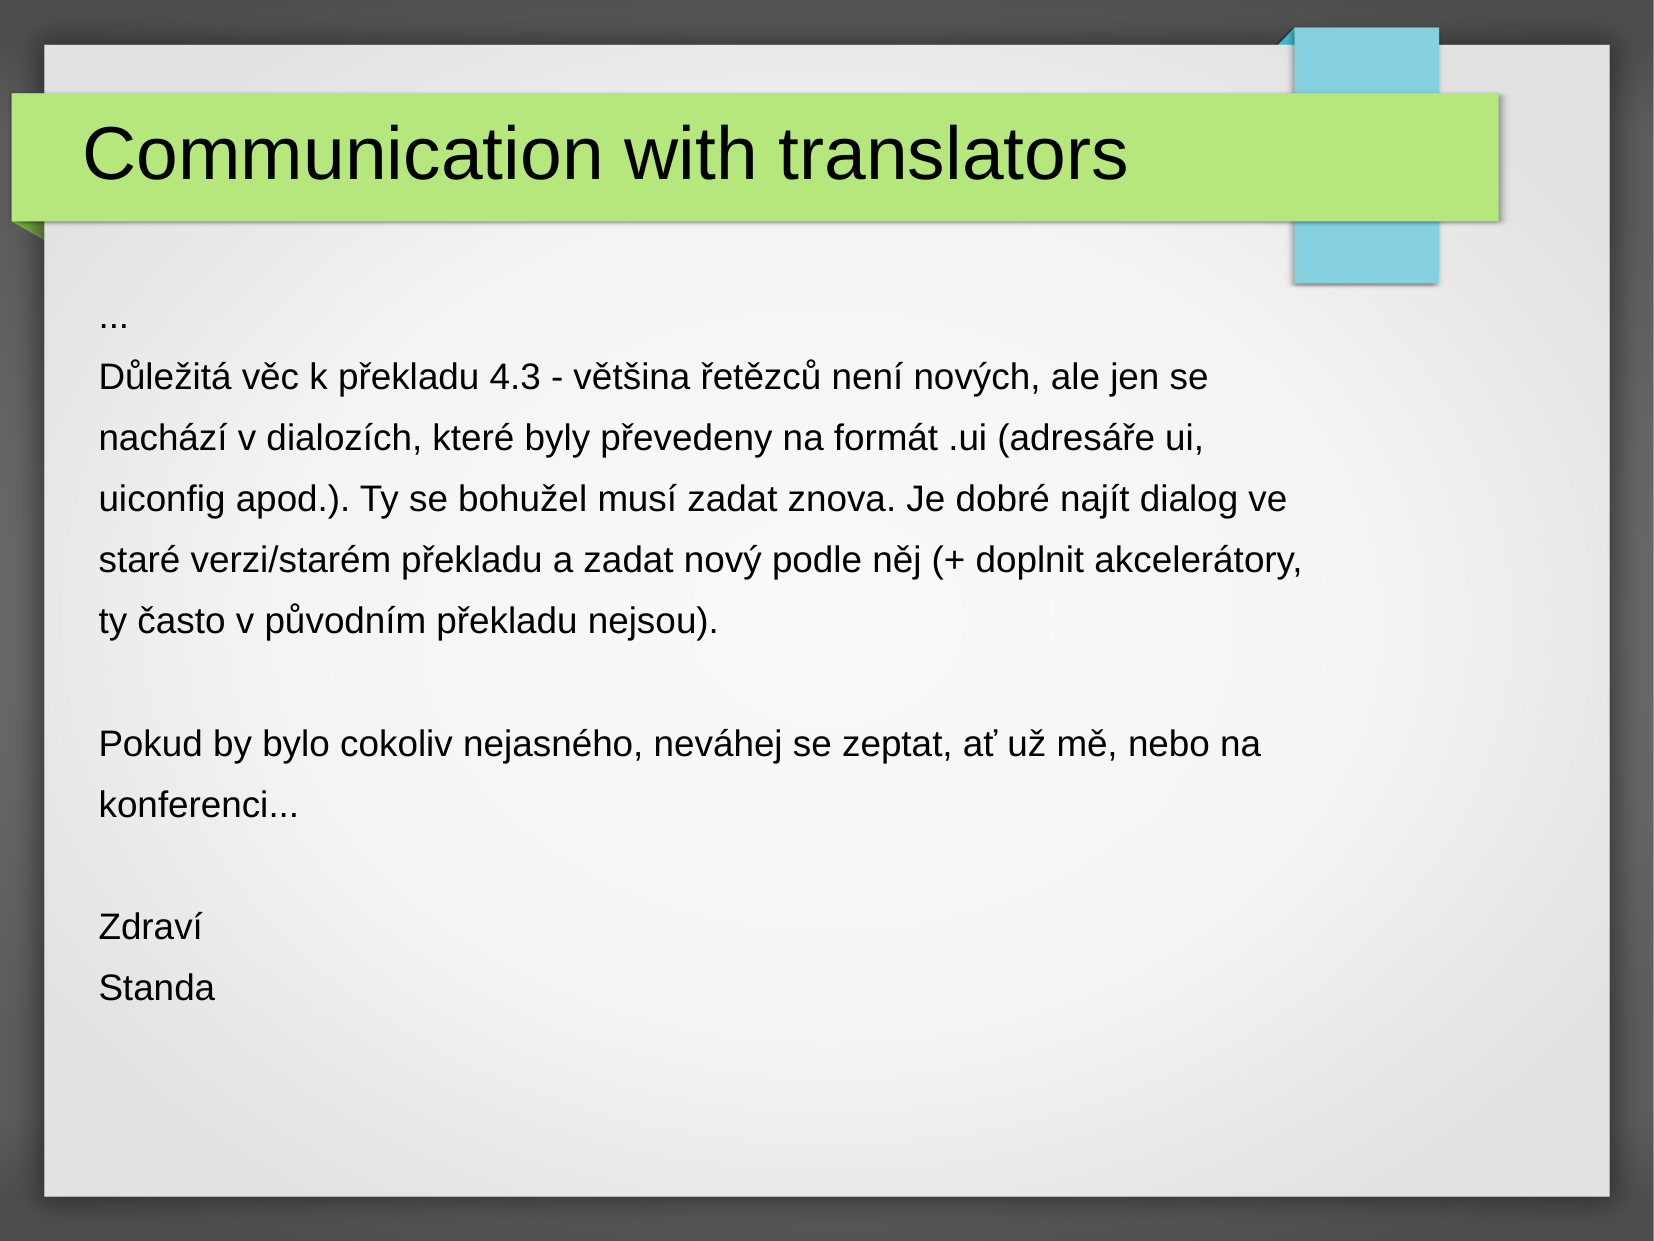

# Communication with translators
...
Důležitá věc k překladu 4.3 - většina řetězců není nových, ale jen se
nachází v dialozích, které byly převedeny na formát .ui (adresáře ui,
uiconfig apod.). Ty se bohužel musí zadat znova. Je dobré najít dialog ve
staré verzi/starém překladu a zadat nový podle něj (+ doplnit akcelerátory,
ty často v původním překladu nejsou).
Pokud by bylo cokoliv nejasného, neváhej se zeptat, ať už mě, nebo na
konferenci...
Zdraví
Standa